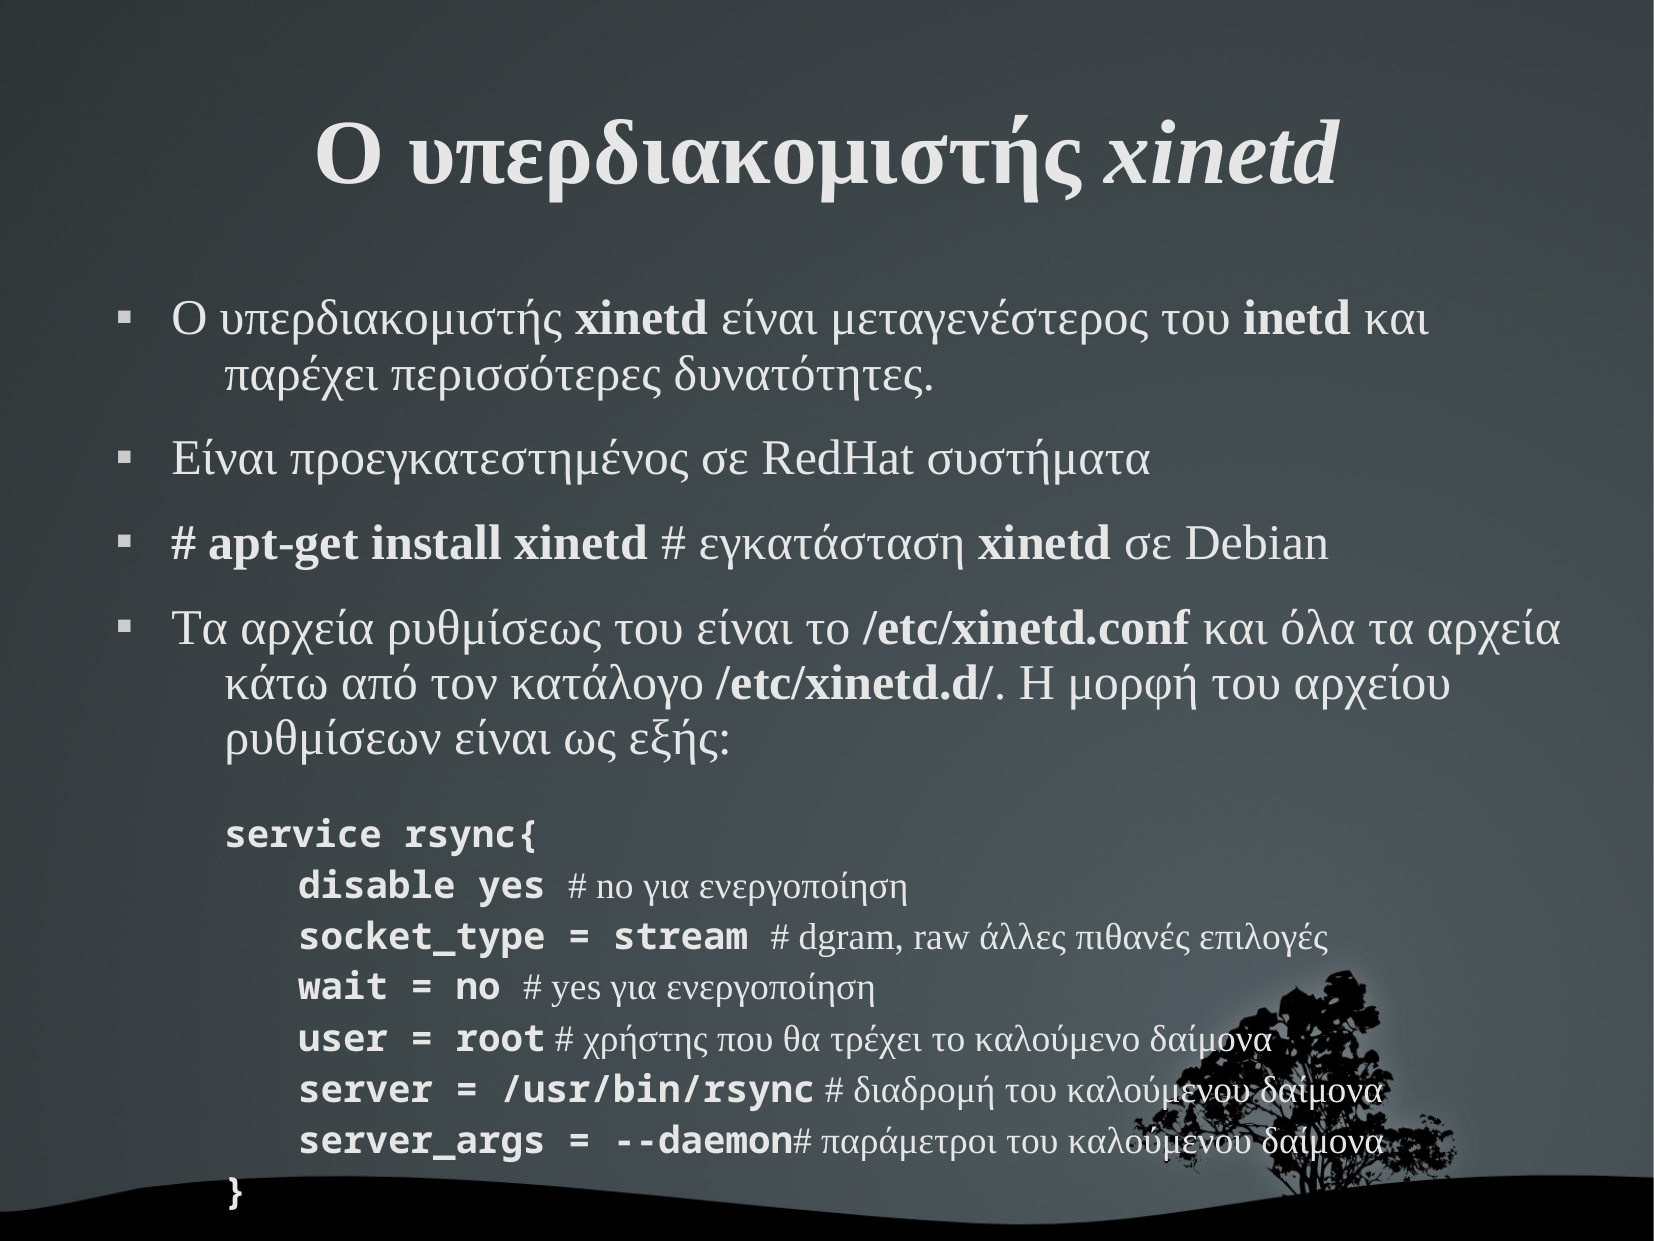

# Ο υπερδιακομιστής xinetd
Ο υπερδιακομιστής xinetd είναι μεταγενέστερος του inetd και παρέχει περισσότερες δυνατότητες.
Είναι προεγκατεστημένος σε RedHat συστήματα
# apt-get install xinetd # εγκατάσταση xinetd σε Debian
Τα αρχεία ρυθμίσεως του είναι το /etc/xinetd.conf και όλα τα αρχεία κάτω από τον κατάλογο /etc/xinetd.d/. Η μορφή του αρχείου ρυθμίσεων είναι ως εξής:
service rsync{
	disable yes # no για ενεργοποίηση
	socket_type = stream # dgram, raw άλλες πιθανές επιλογές
	wait = no # yes για ενεργοποίηση
	user = root # χρήστης που θα τρέχει το καλούμενο δαίμονα
	server = /usr/bin/rsync # διαδρομή του καλούμενου δαίμονα
	server_args = --daemon# παράμετροι του καλούμενου δαίμονα
}